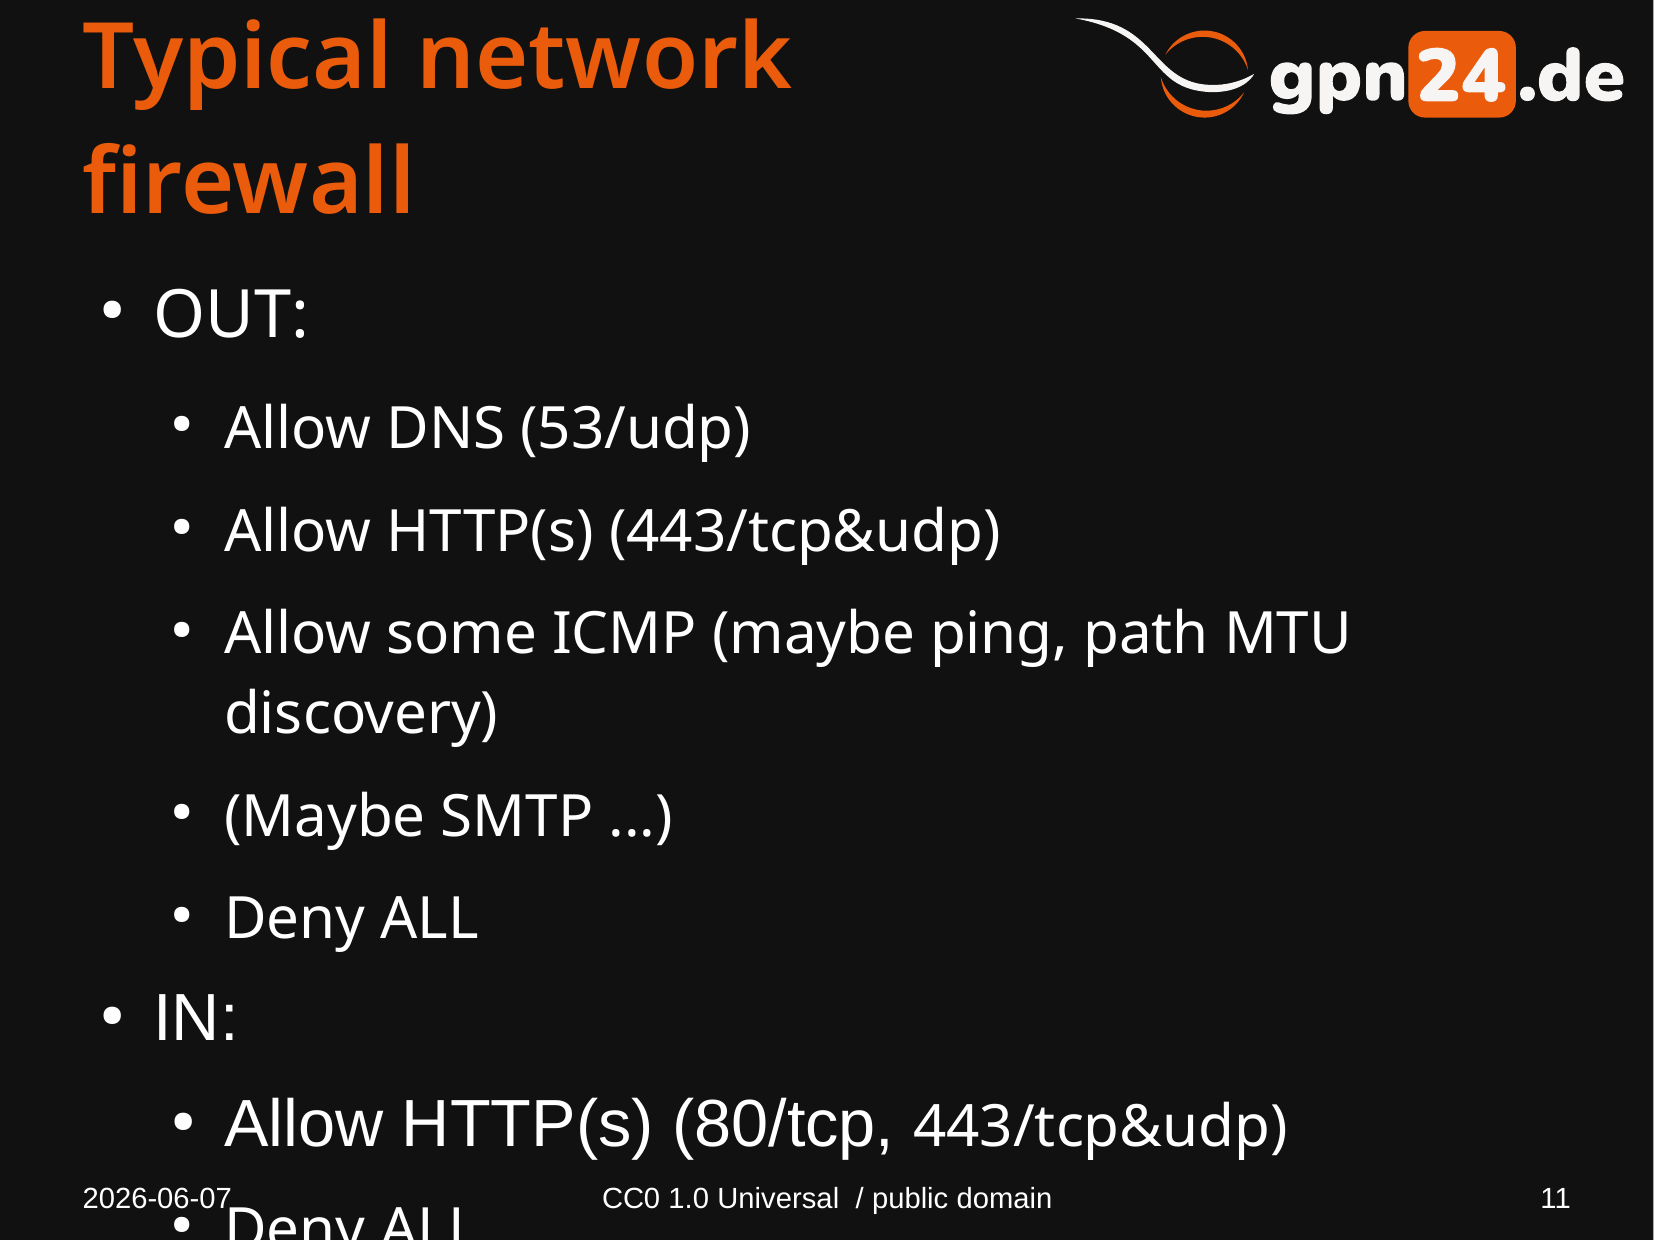

# Typical network firewall
OUT:
Allow DNS (53/udp)
Allow HTTP(s) (443/tcp&udp)
Allow some ICMP (maybe ping, path MTU discovery)
(Maybe SMTP ...)
Deny ALL
IN:
Allow HTTP(s) (80/tcp, 443/tcp&udp)
Deny ALL
2026-06-07
CC0 1.0 Universal / public domain
11